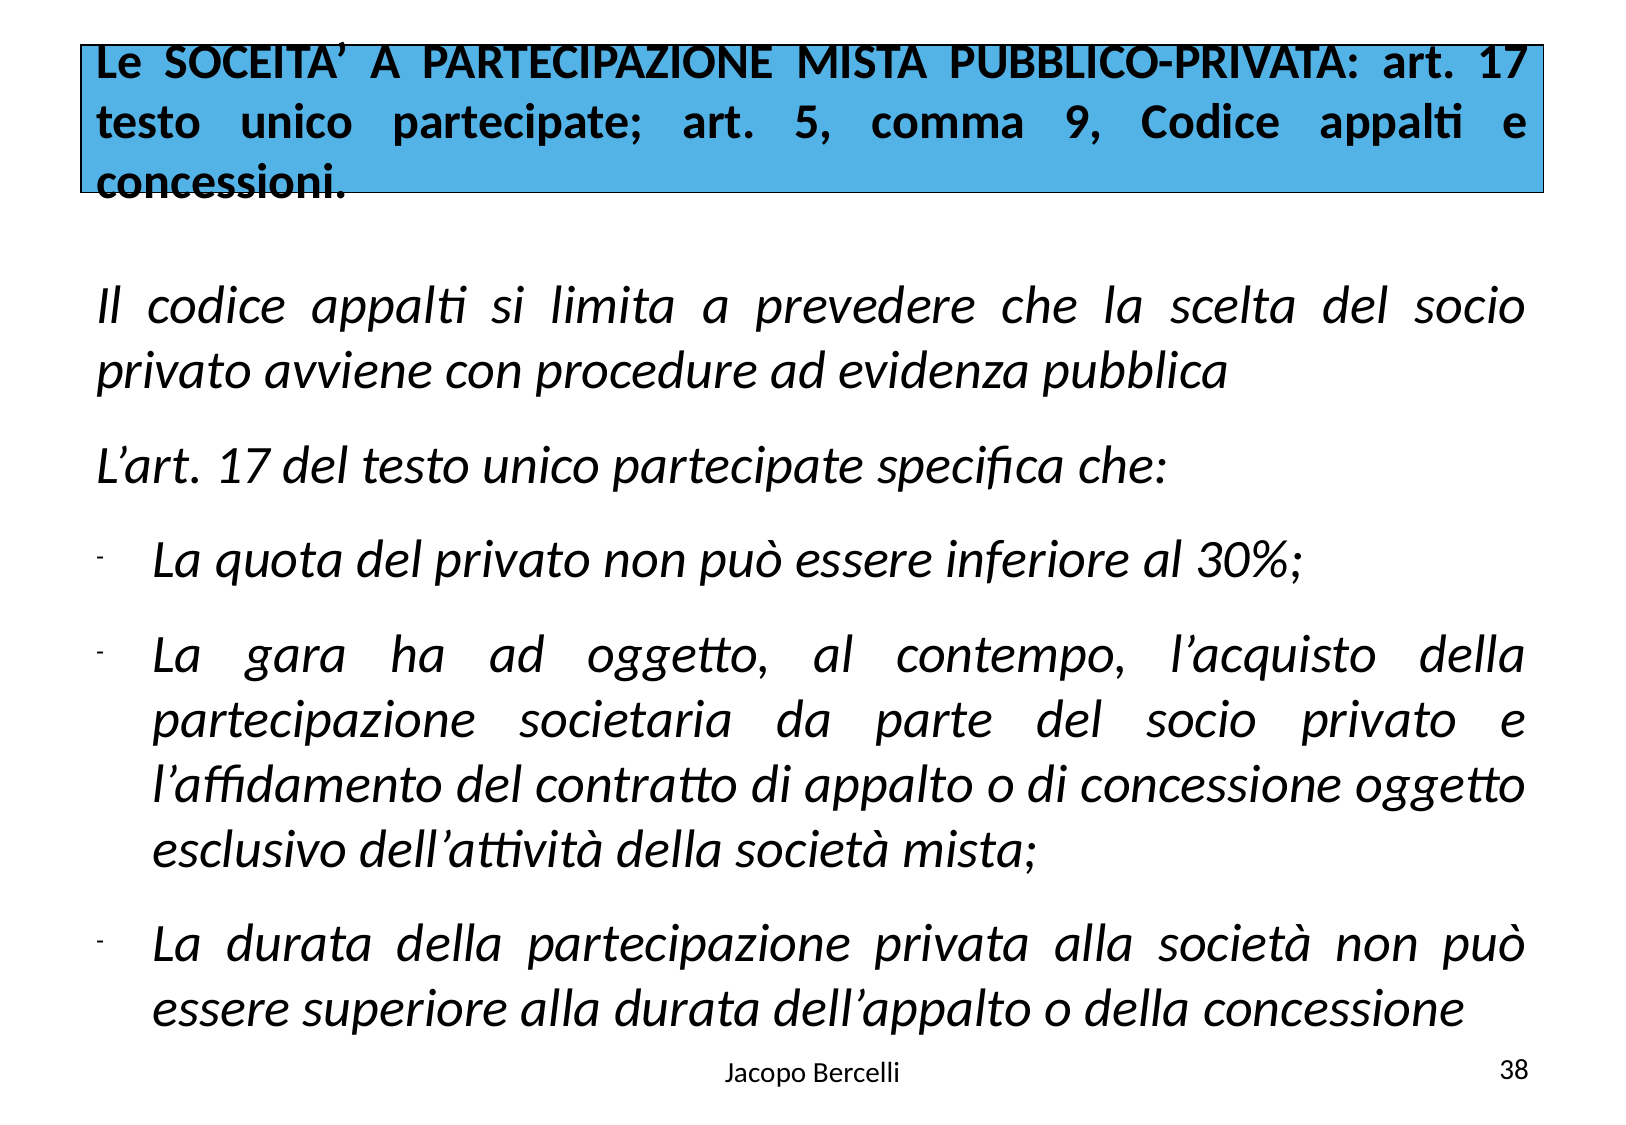

# Le SOCEITA’ A PARTECIPAZIONE MISTA PUBBLICO-PRIVATA: art. 17 testo unico partecipate; art. 5, comma 9, Codice appalti e concessioni.
Il codice appalti si limita a prevedere che la scelta del socio privato avviene con procedure ad evidenza pubblica
L’art. 17 del testo unico partecipate specifica che:
La quota del privato non può essere inferiore al 30%;
La gara ha ad oggetto, al contempo, l’acquisto della partecipazione societaria da parte del socio privato e l’affidamento del contratto di appalto o di concessione oggetto esclusivo dell’attività della società mista;
La durata della partecipazione privata alla società non può essere superiore alla durata dell’appalto o della concessione
Jacopo Bercelli